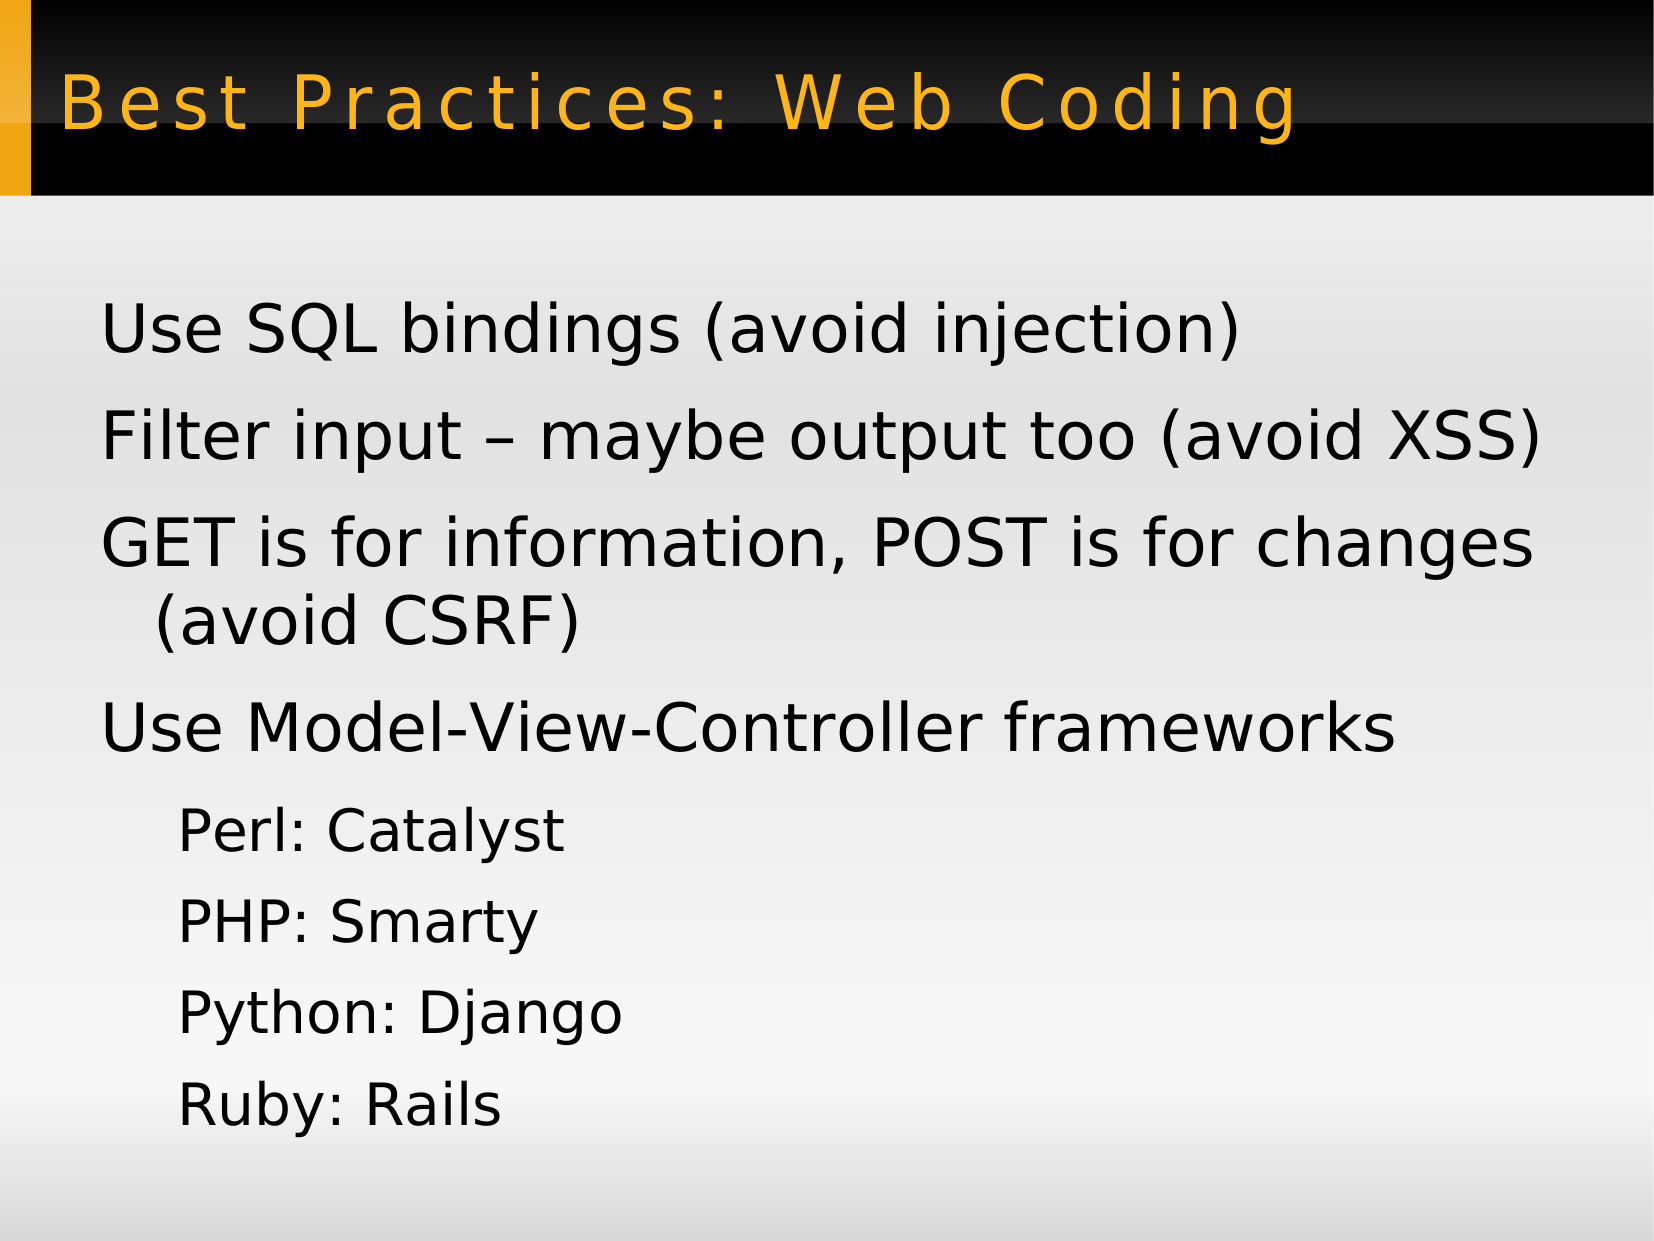

# Best Practices: Web Coding
Use SQL bindings (avoid injection)
Filter input – maybe output too (avoid XSS)
GET is for information, POST is for changes (avoid CSRF)
Use Model-View-Controller frameworks
Perl: Catalyst
PHP: Smarty
Python: Django
Ruby: Rails